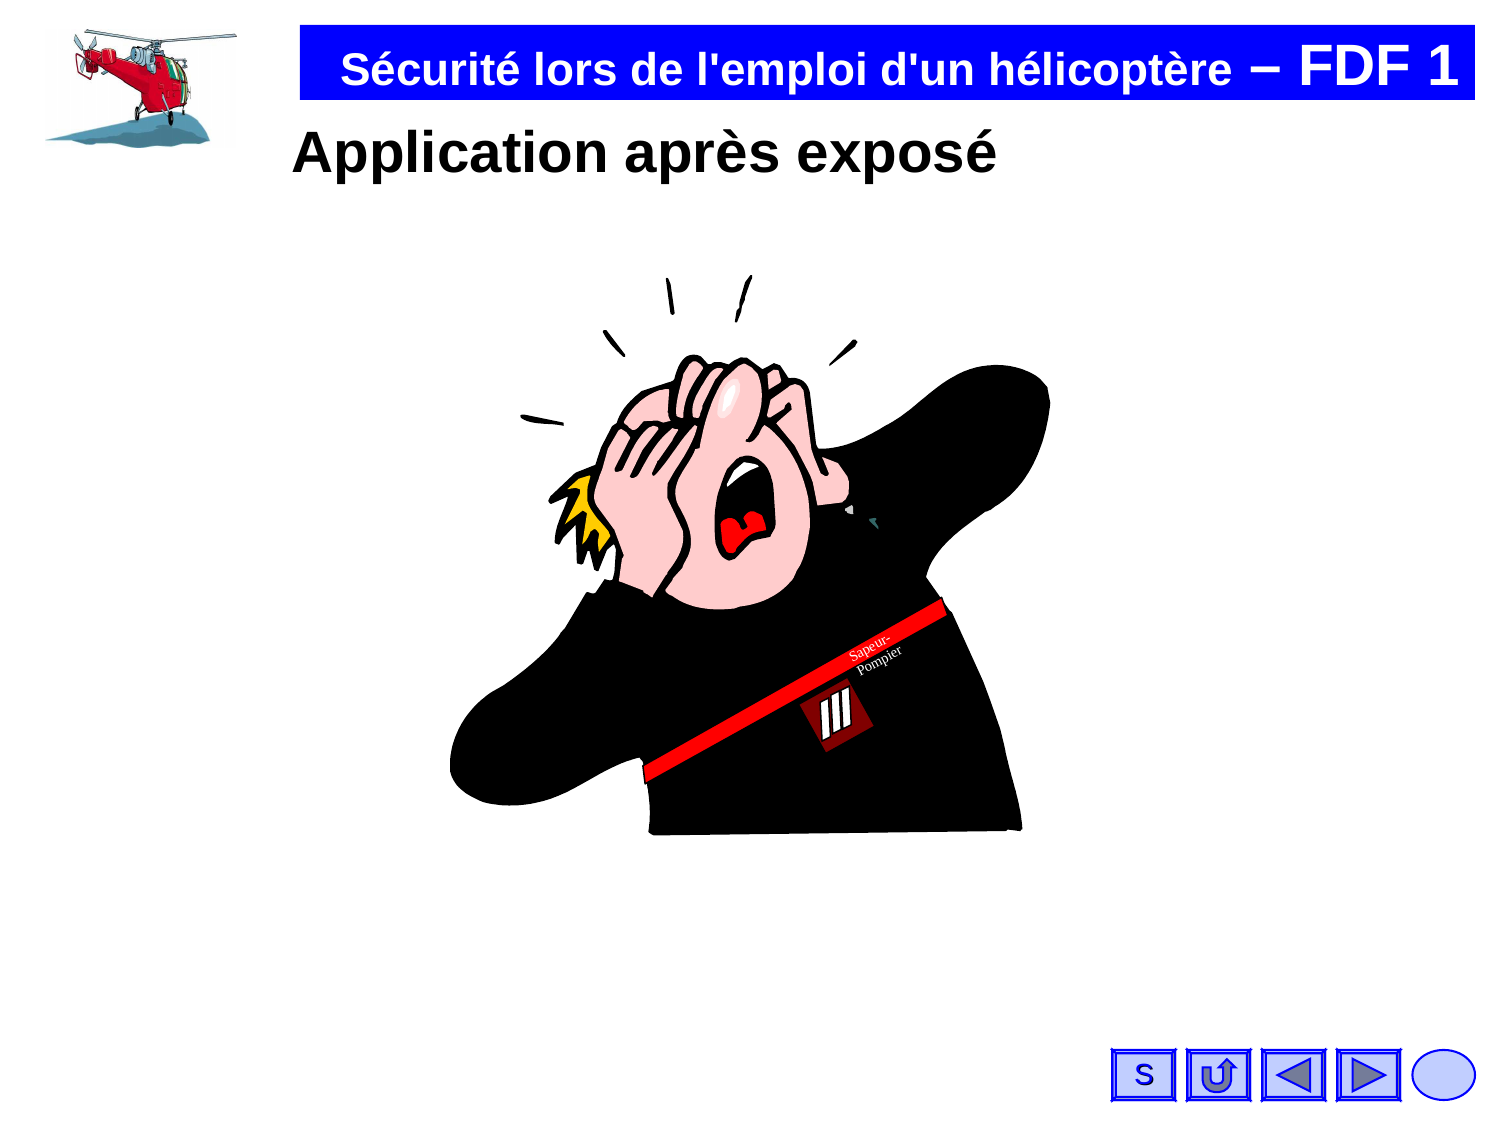

Sécurité lors de l'emploi d'un hélicoptère – FDF 1
Application après exposé
Sapeur-Pompier
S